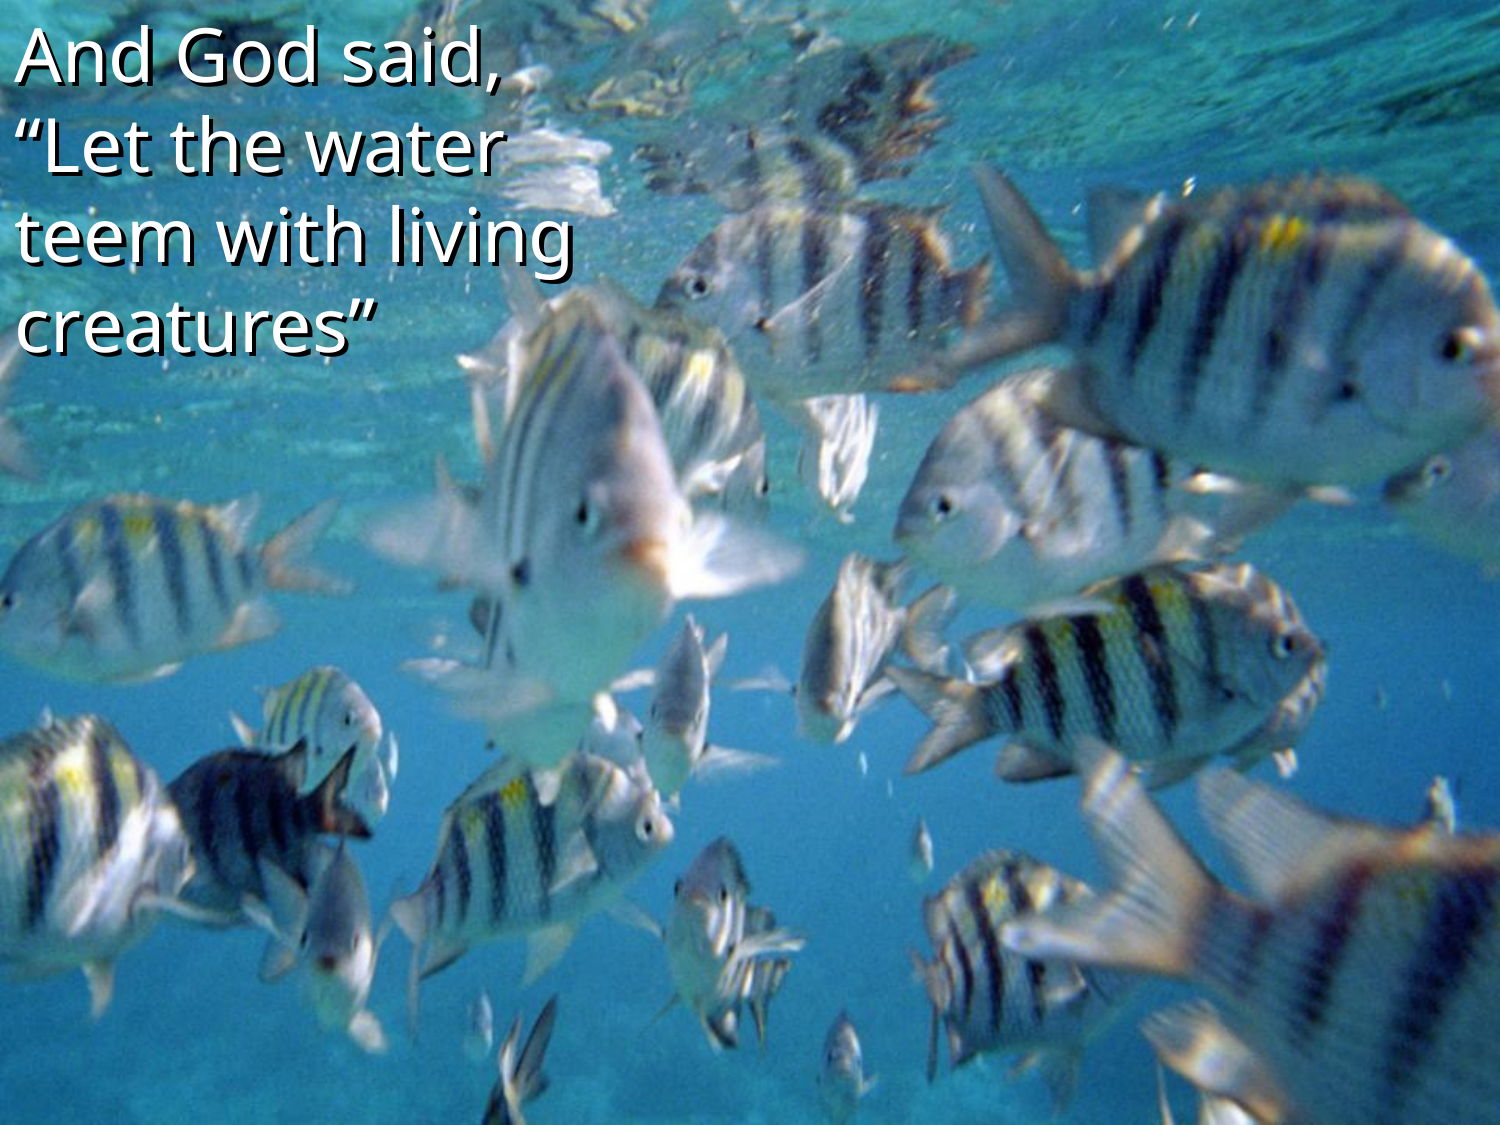

And God said, “Let the water teem with living creatures”